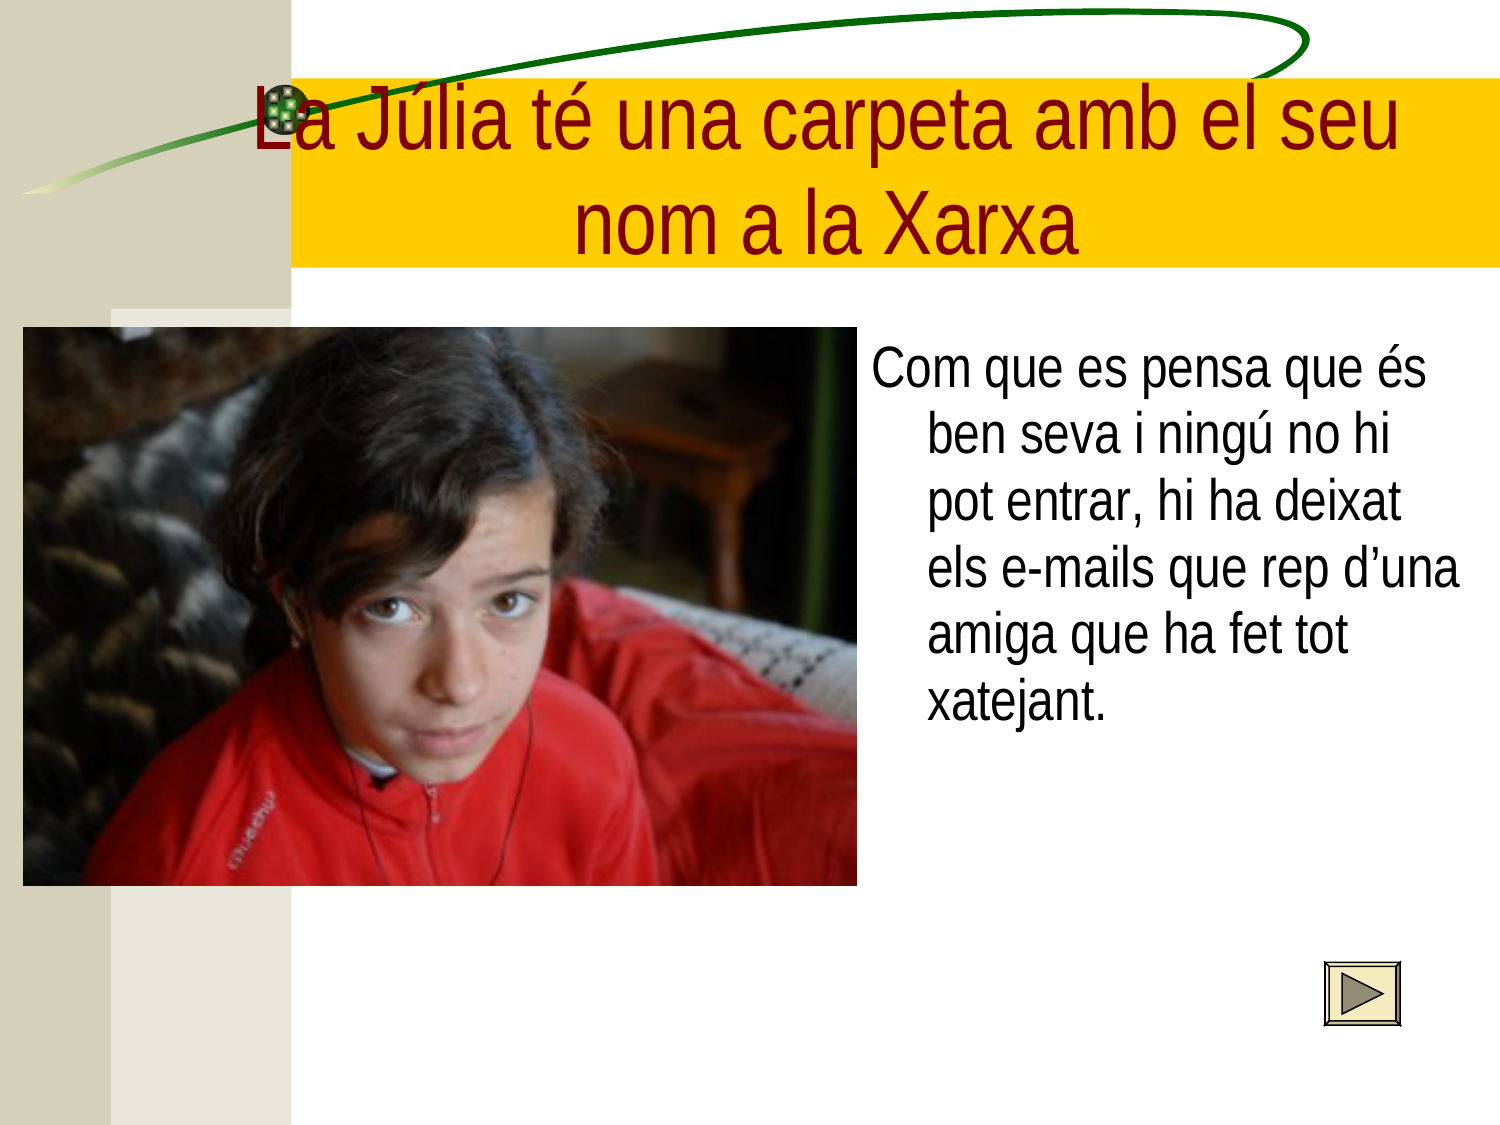

# La Júlia té una carpeta amb el seu nom a la Xarxa
Com que es pensa que és ben seva i ningú no hi pot entrar, hi ha deixat els e-mails que rep d’una amiga que ha fet tot xatejant.